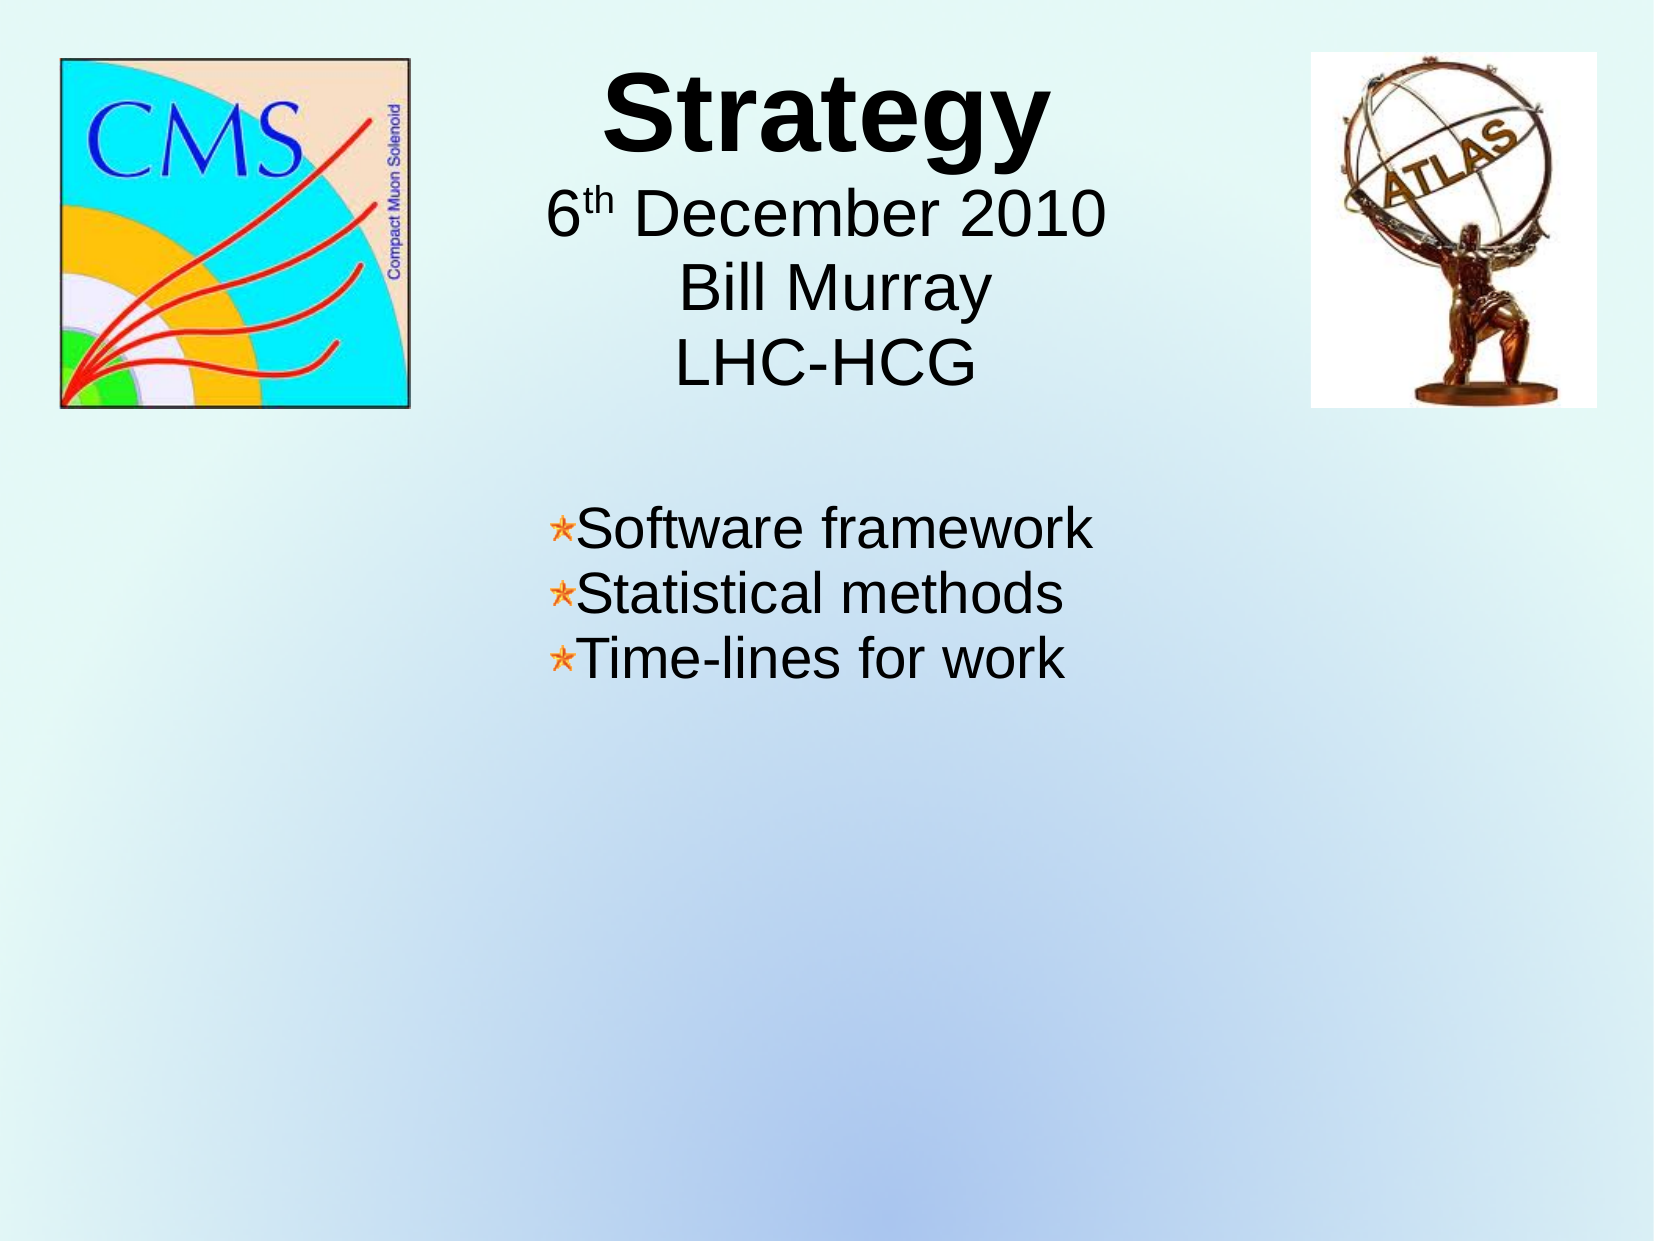

# Strategy
6th December 2010
 Bill Murray
LHC-HCG
Software framework
Statistical methods
Time-lines for work